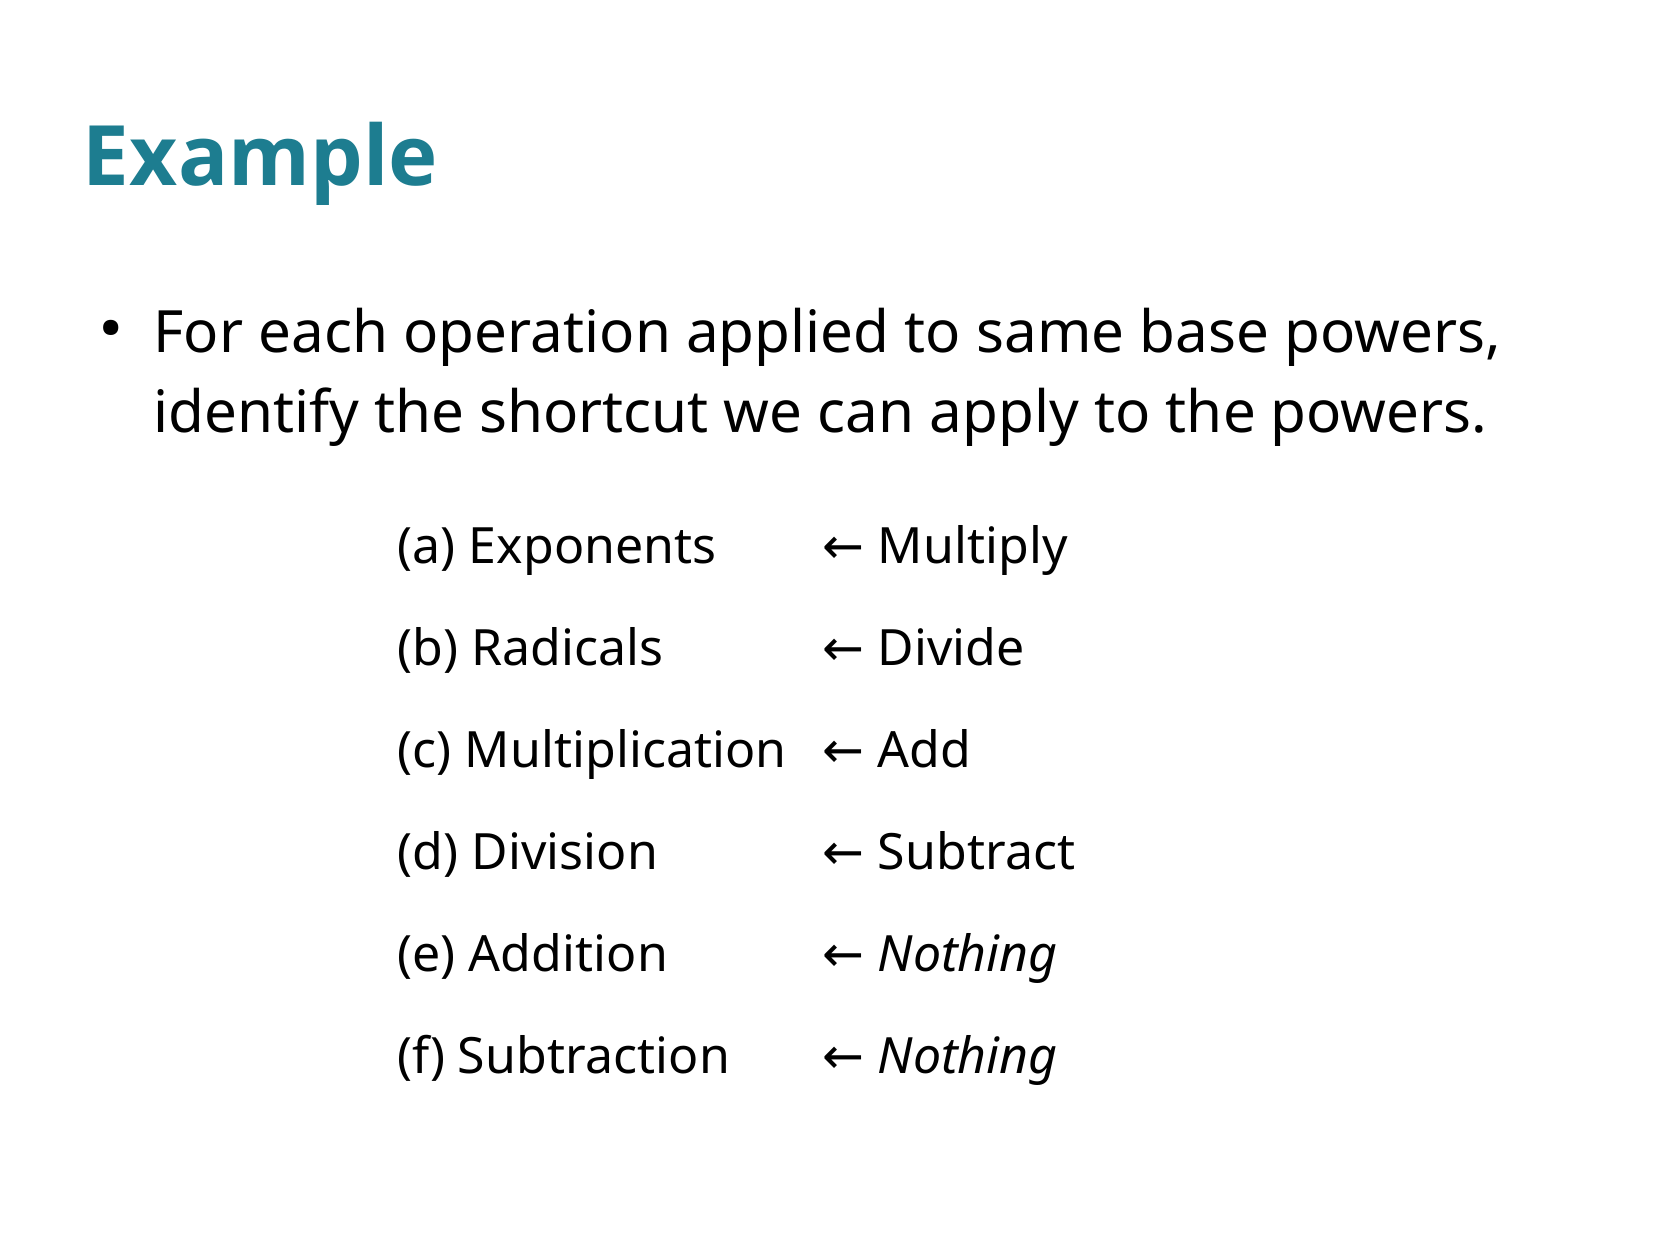

# Example
For each operation applied to same base powers, identify the shortcut we can apply to the powers.
(a) Exponents
(b) Radicals
(c) Multiplication
(d) Division
(e) Addition
(f) Subtraction
← Multiply
← Divide
← Add
← Subtract
← Nothing
← Nothing